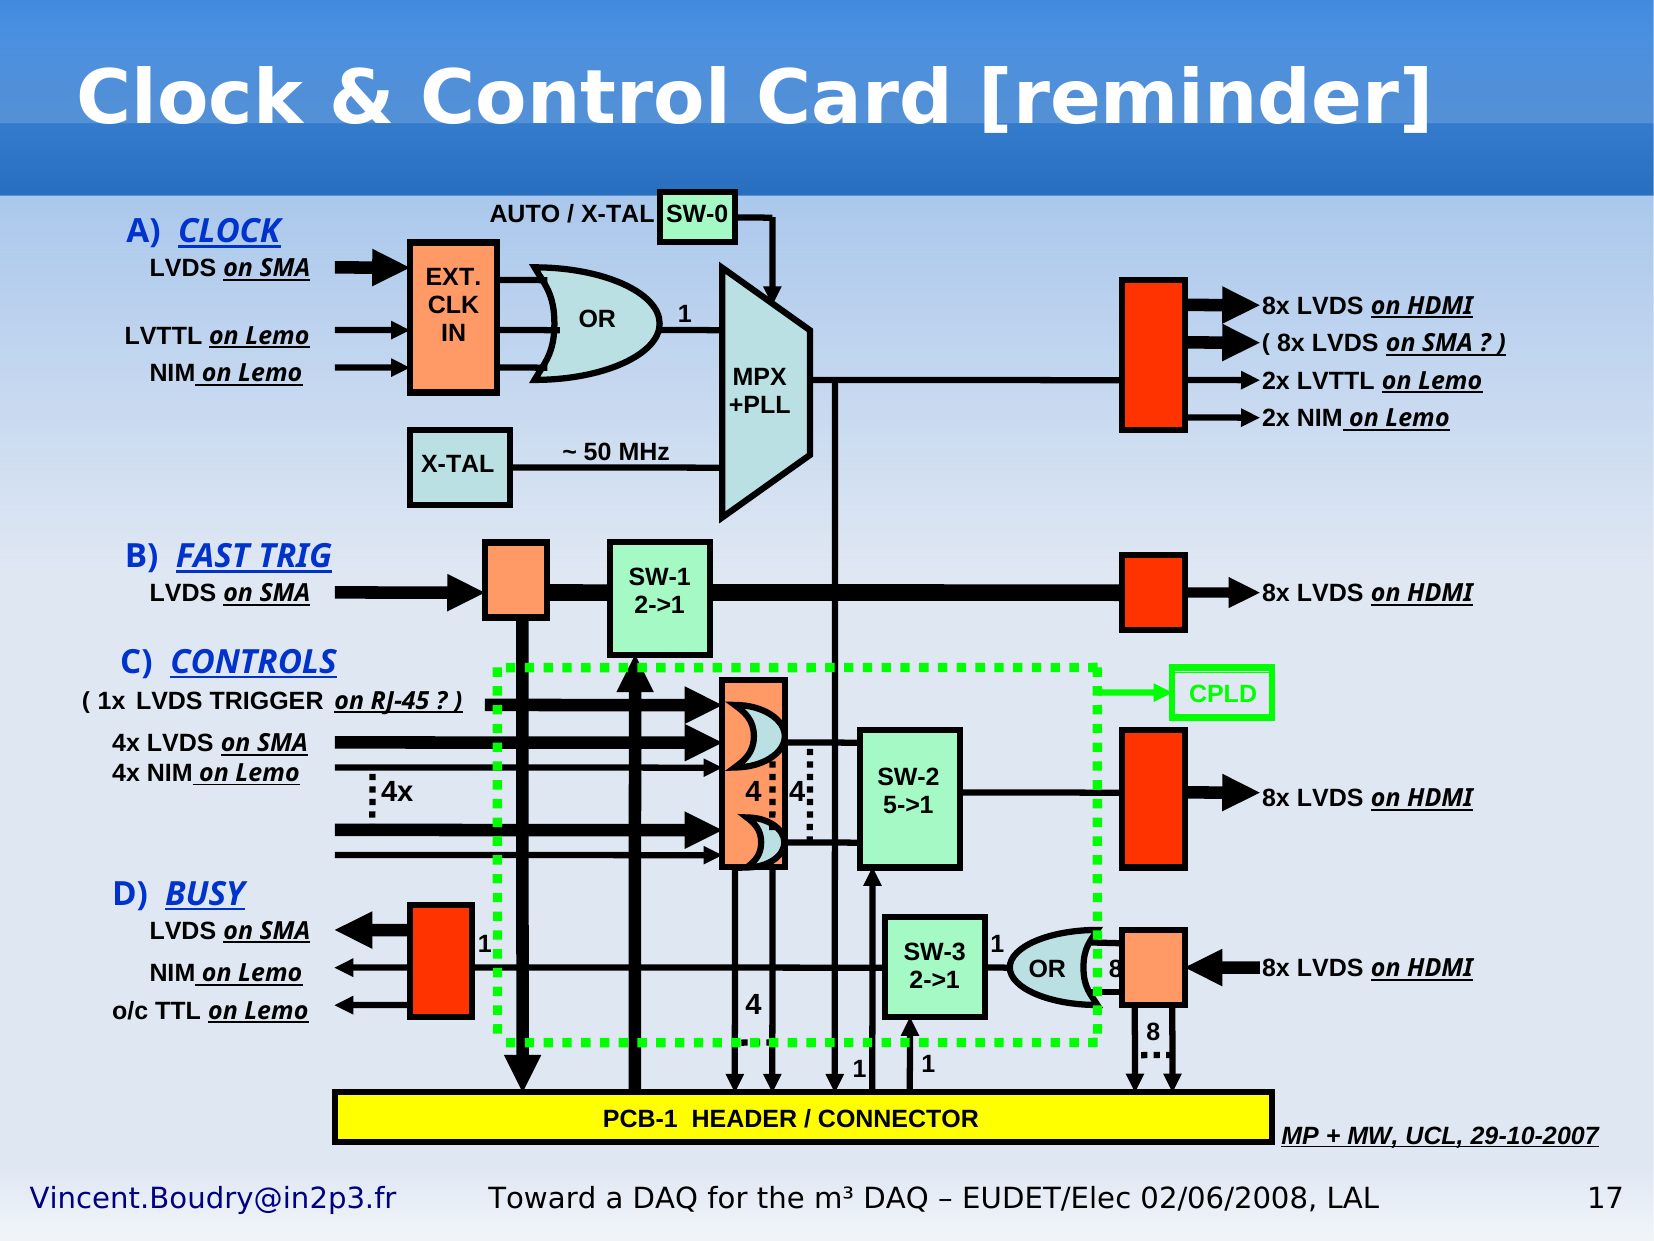

# Clock & Control Card [reminder]
AUTO / X-TAL
SW-0
A) CLOCK
LVDS on SMA
EXT.CLKIN
8x LVDS on HDMI
1
OR
LVTTL on Lemo
( 8x LVDS on SMA ? )‏
NIM on Lemo
MPX +PLL
2x LVTTL on Lemo
2x NIM on Lemo
~ 50 MHz
X-TAL
B) FAST TRIG
SW-1 2->1
LVDS on SMA
8x LVDS on HDMI
C) CONTROLS
( 1x LVDS TRIGGER on RJ-45 ? )‏
CPLD
4x LVDS on SMA
4x NIM on Lemo
SW-2 5->1
4x
4
4
8x LVDS on HDMI
D) BUSY
LVDS on SMA
1
1
SW-3 2->1
8x LVDS on HDMI
NIM on Lemo
OR
8
4
o/c TTL on Lemo
8
1
1
PCB-1 HEADER / CONNECTOR
MP + MW, UCL, 29-10-2007
Toward a DAQ for the m³ DAQ – EUDET/Elec 02/06/2008, LAL
17